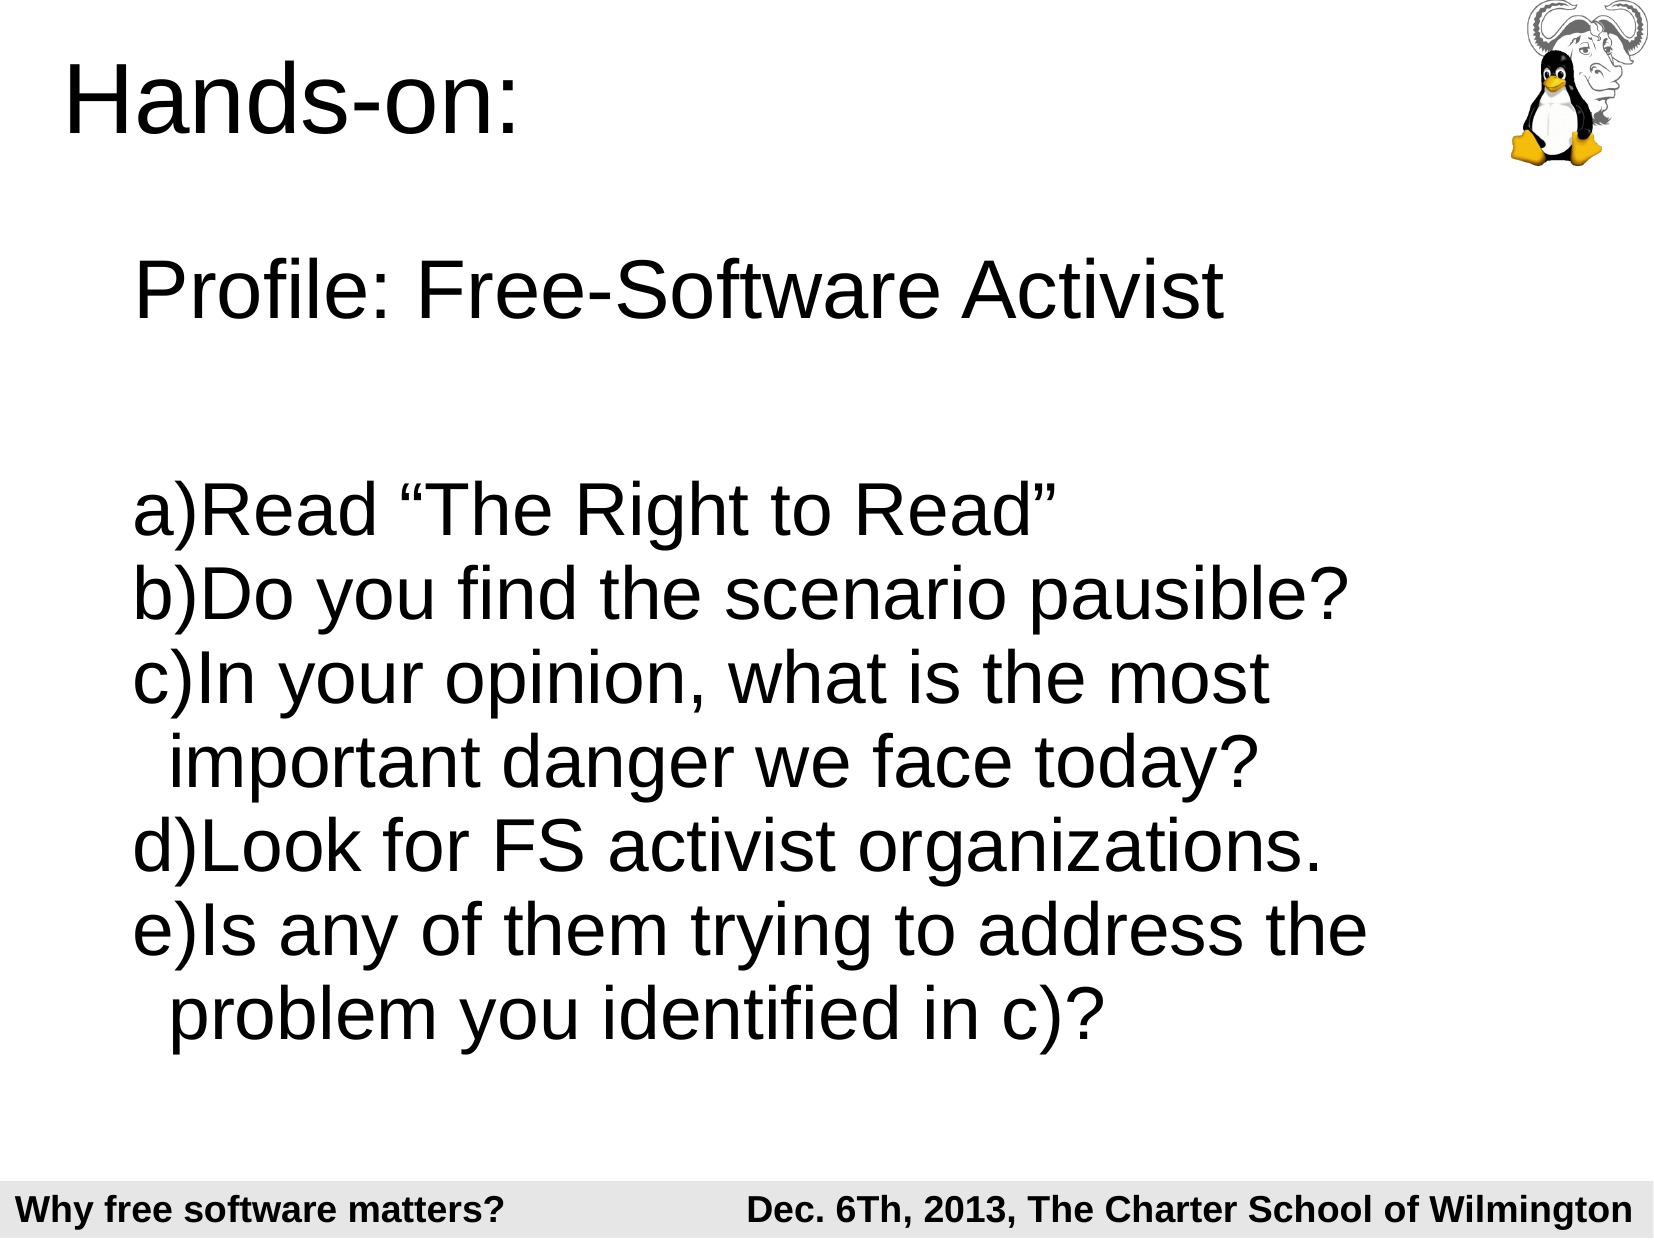

Hands-on:
Profile: Free-Software Activist
Read “The Right to Read”
Do you find the scenario pausible?
In your opinion, what is the most important danger we face today?
Look for FS activist organizations.
Is any of them trying to address the problem you identified in c)?
Why free software matters? Dec. 6Th, 2013, The Charter School of Wilmington